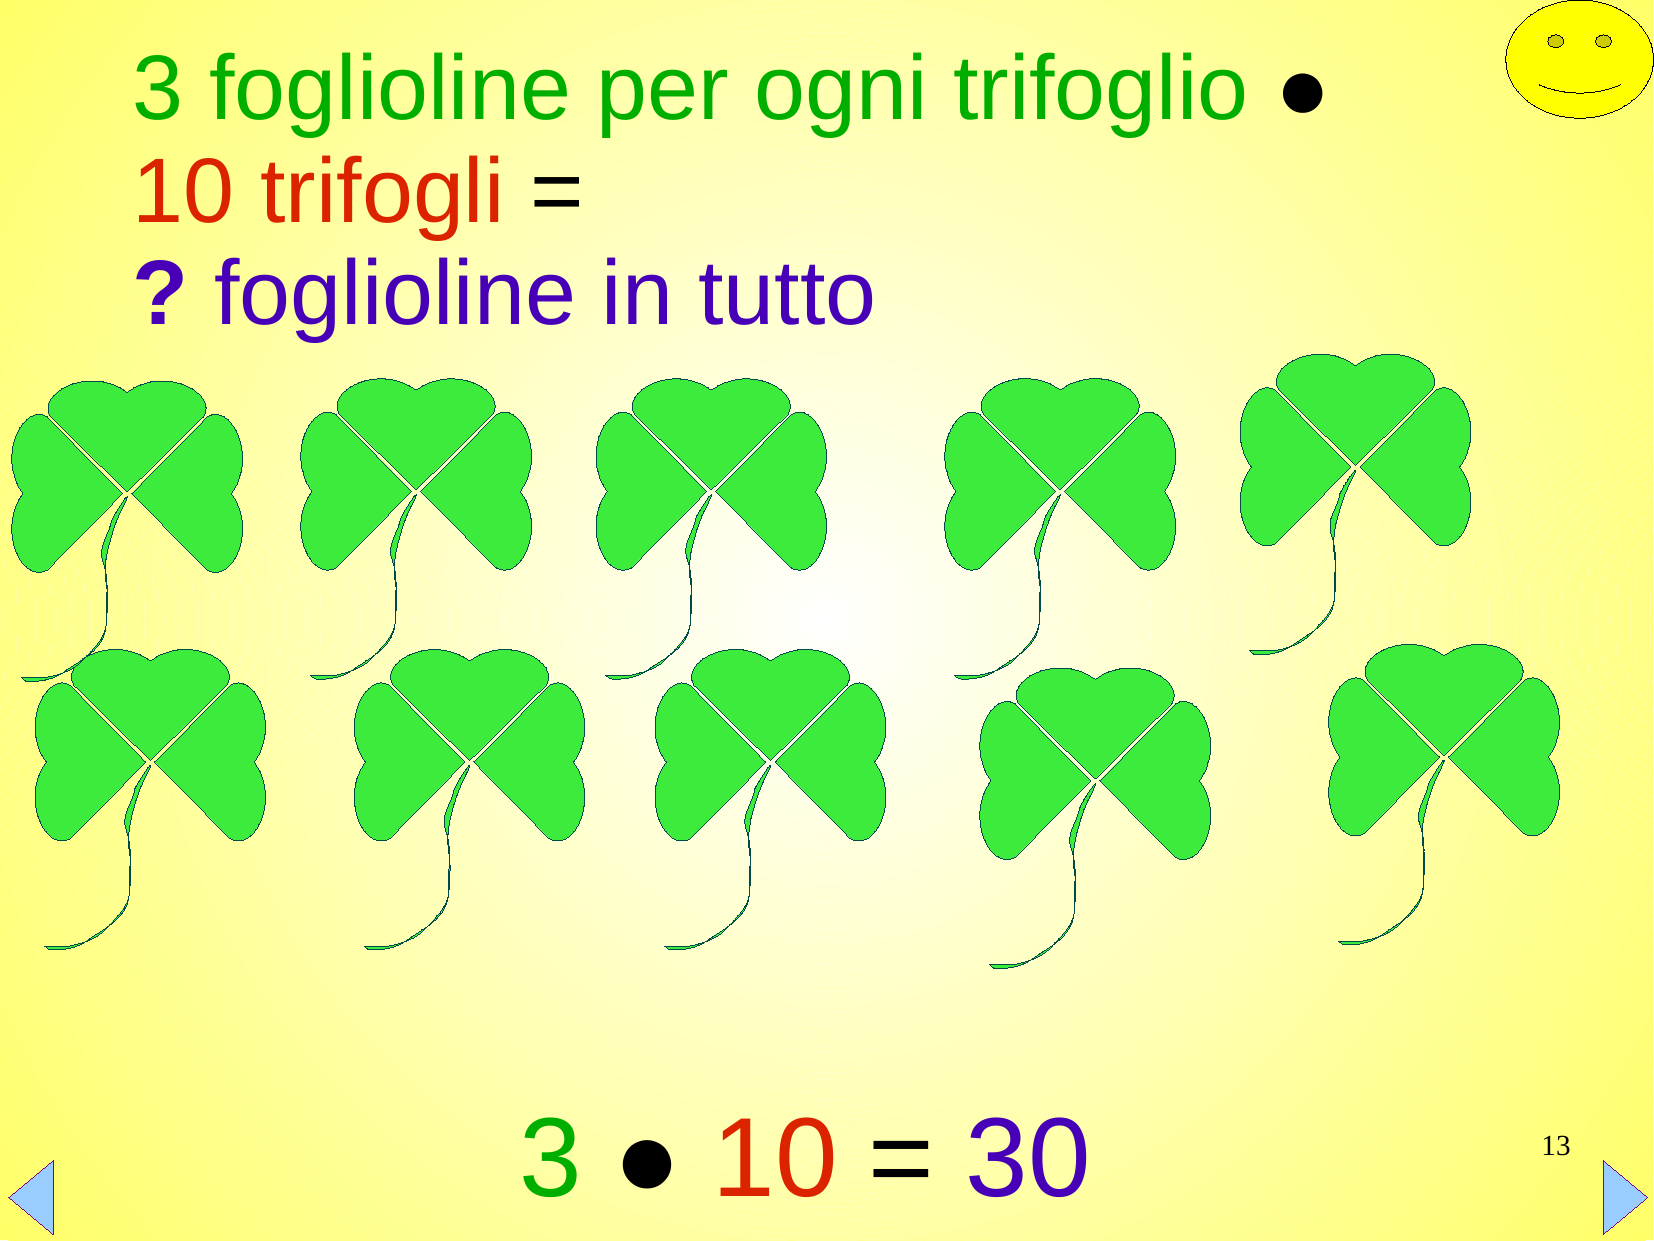

3 foglioline per ogni trifoglio ●
10 trifogli =
? foglioline in tutto
3 ● 10 = 30
13